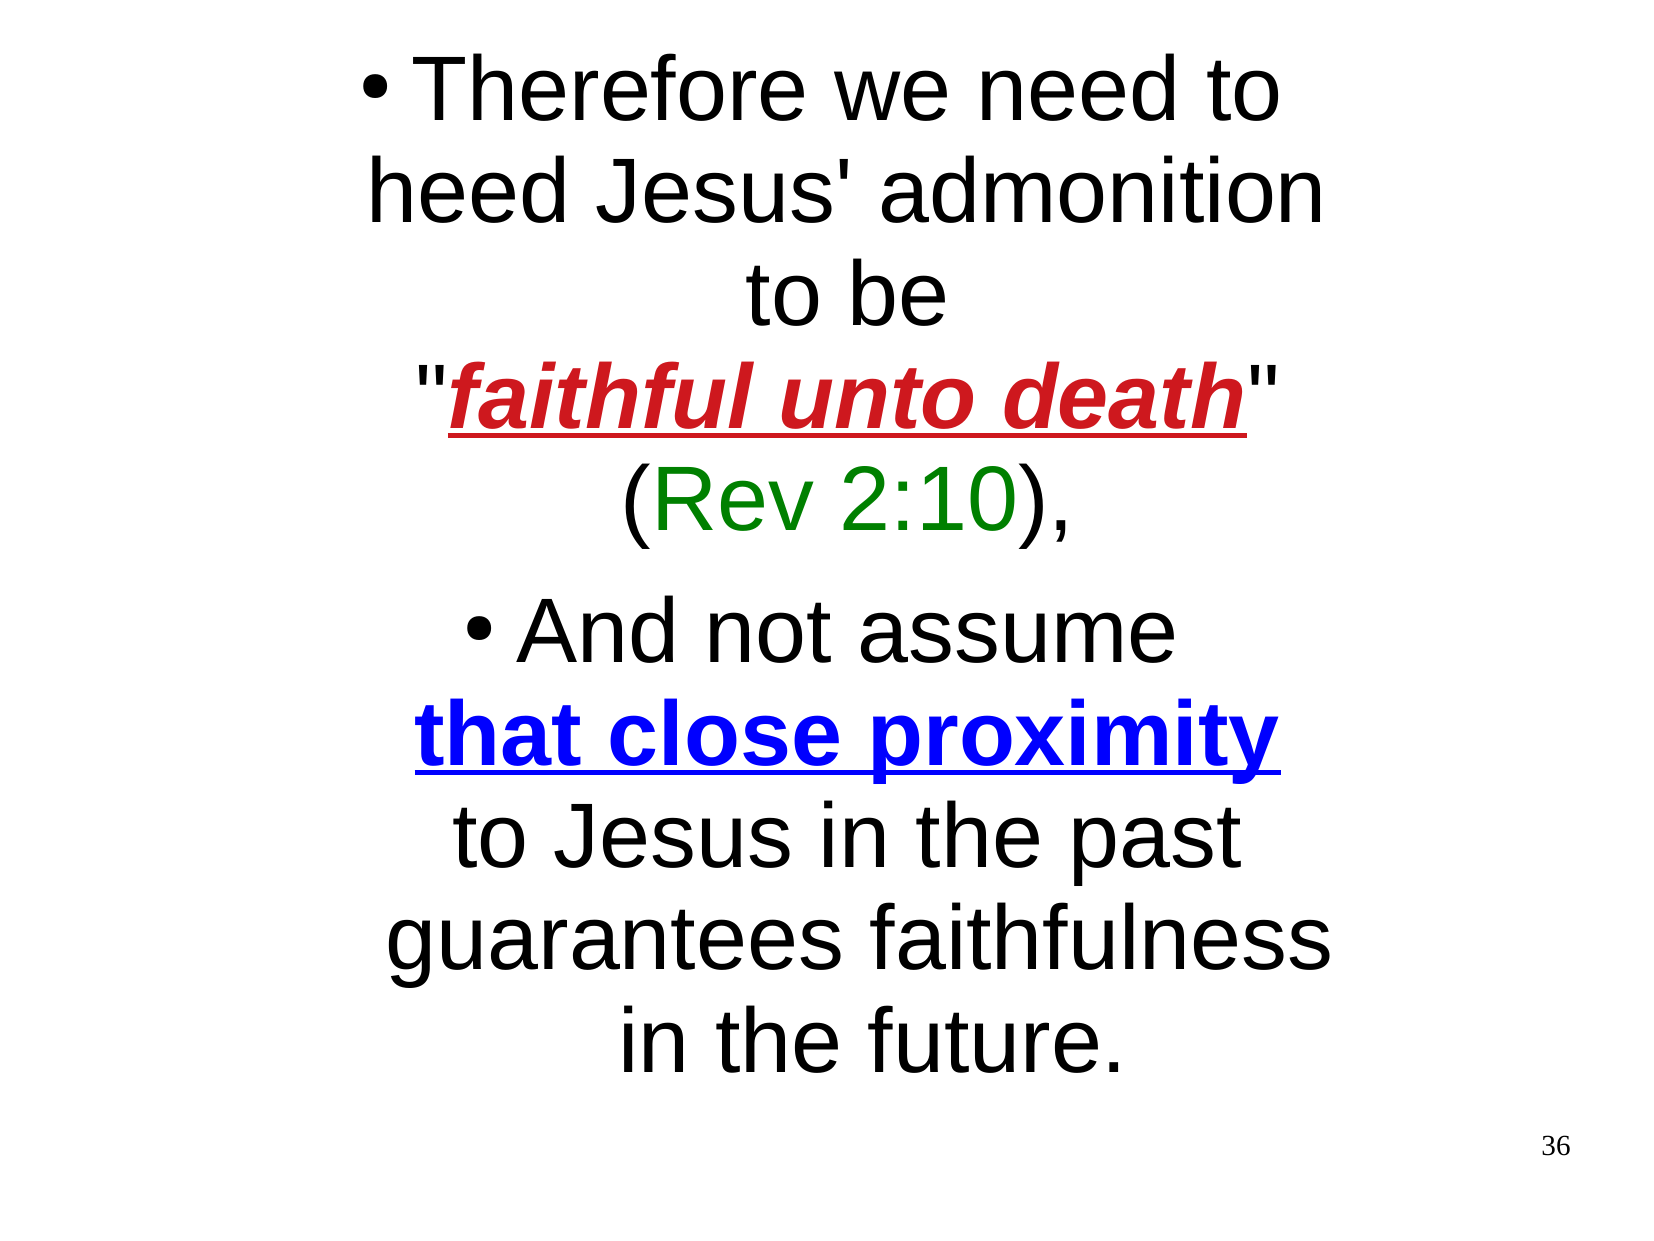

# Therefore we need to heed Jesus' admonition to be "faithful unto death" (Rev 2:10),
And not assume
that close proximity
to Jesus in the past
guarantees faithfulness
 in the future.
36